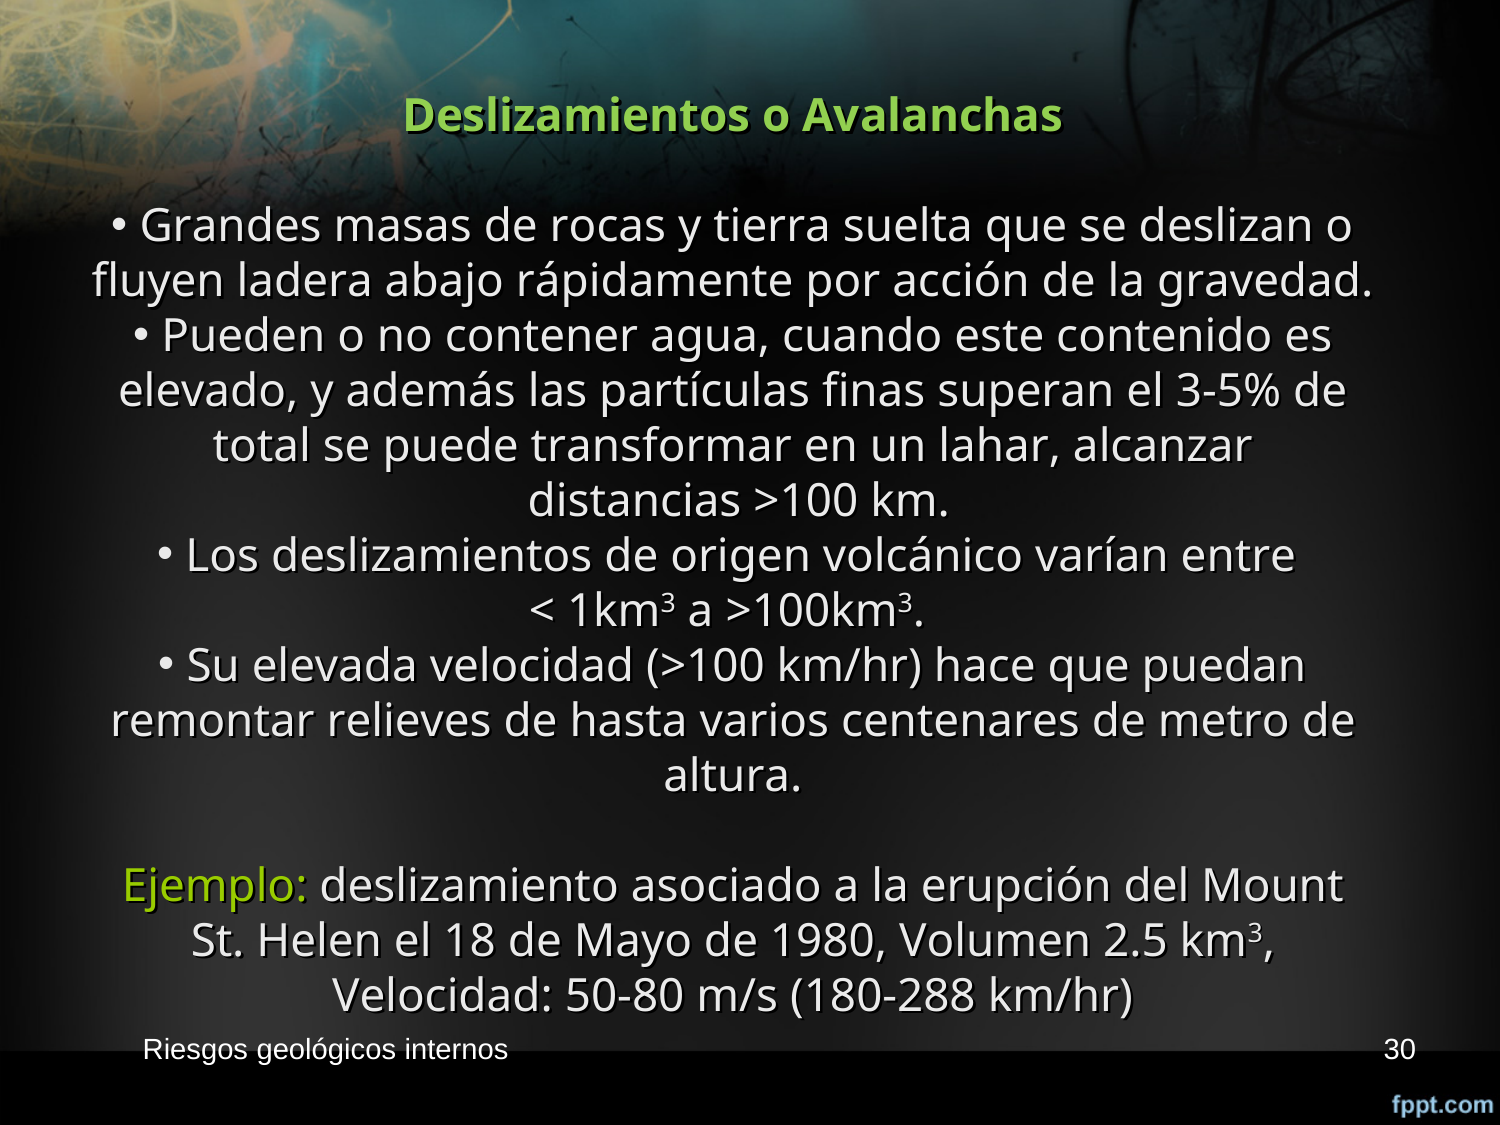

Deslizamientos o Avalanchas
 Grandes masas de rocas y tierra suelta que se deslizan o fluyen ladera abajo rápidamente por acción de la gravedad.
 Pueden o no contener agua, cuando este contenido es elevado, y además las partículas finas superan el 3-5% de total se puede transformar en un lahar, alcanzar
 distancias >100 km.
 Los deslizamientos de origen volcánico varían entre
< 1km3 a >100km3.
 Su elevada velocidad (>100 km/hr) hace que puedan remontar relieves de hasta varios centenares de metro de altura.
Ejemplo: deslizamiento asociado a la erupción del Mount St. Helen el 18 de Mayo de 1980, Volumen 2.5 km3, Velocidad: 50-80 m/s (180-288 km/hr)
Riesgos geológicos internos